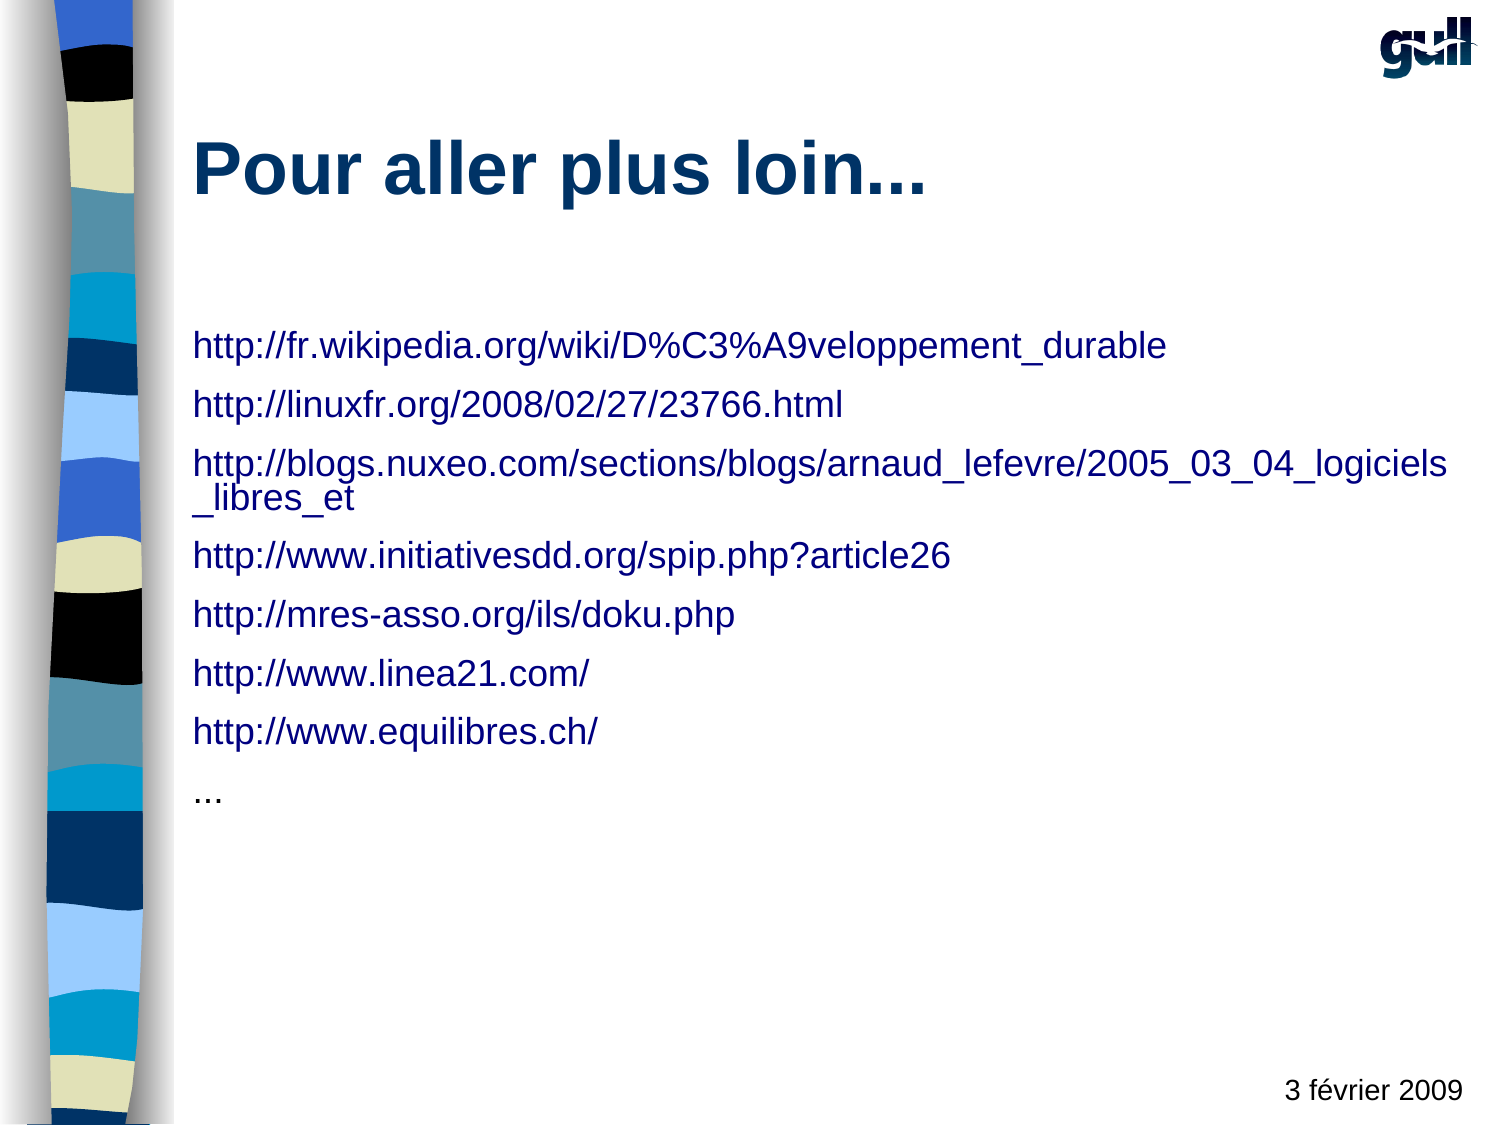

# Pour aller plus loin...
http://fr.wikipedia.org/wiki/D%C3%A9veloppement_durable
http://linuxfr.org/2008/02/27/23766.html
http://blogs.nuxeo.com/sections/blogs/arnaud_lefevre/2005_03_04_logiciels_libres_et
http://www.initiativesdd.org/spip.php?article26
http://mres-asso.org/ils/doku.php
http://www.linea21.com/
http://www.equilibres.ch/
...